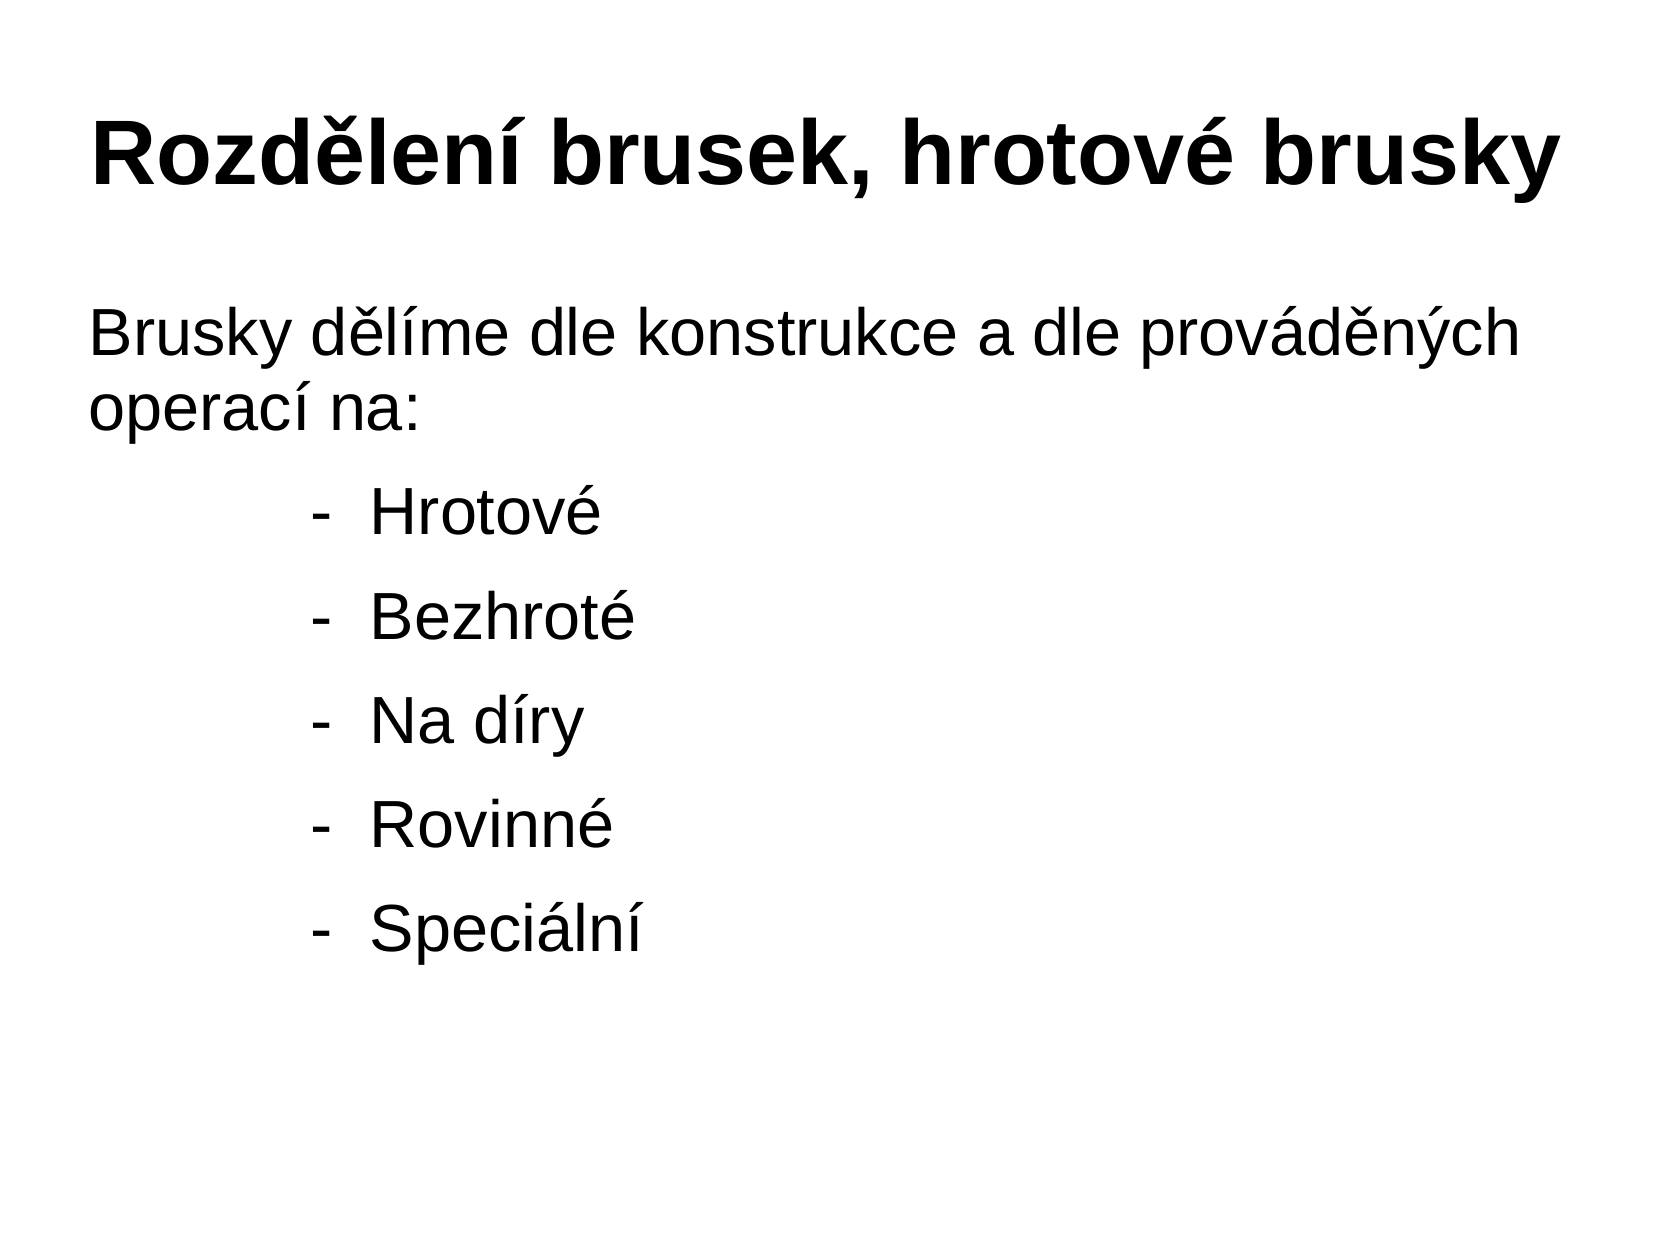

# Rozdělení brusek, hrotové brusky
Brusky dělíme dle konstrukce a dle prováděných operací na:
 - Hrotové
 - Bezhroté
 - Na díry
 - Rovinné
 - Speciální